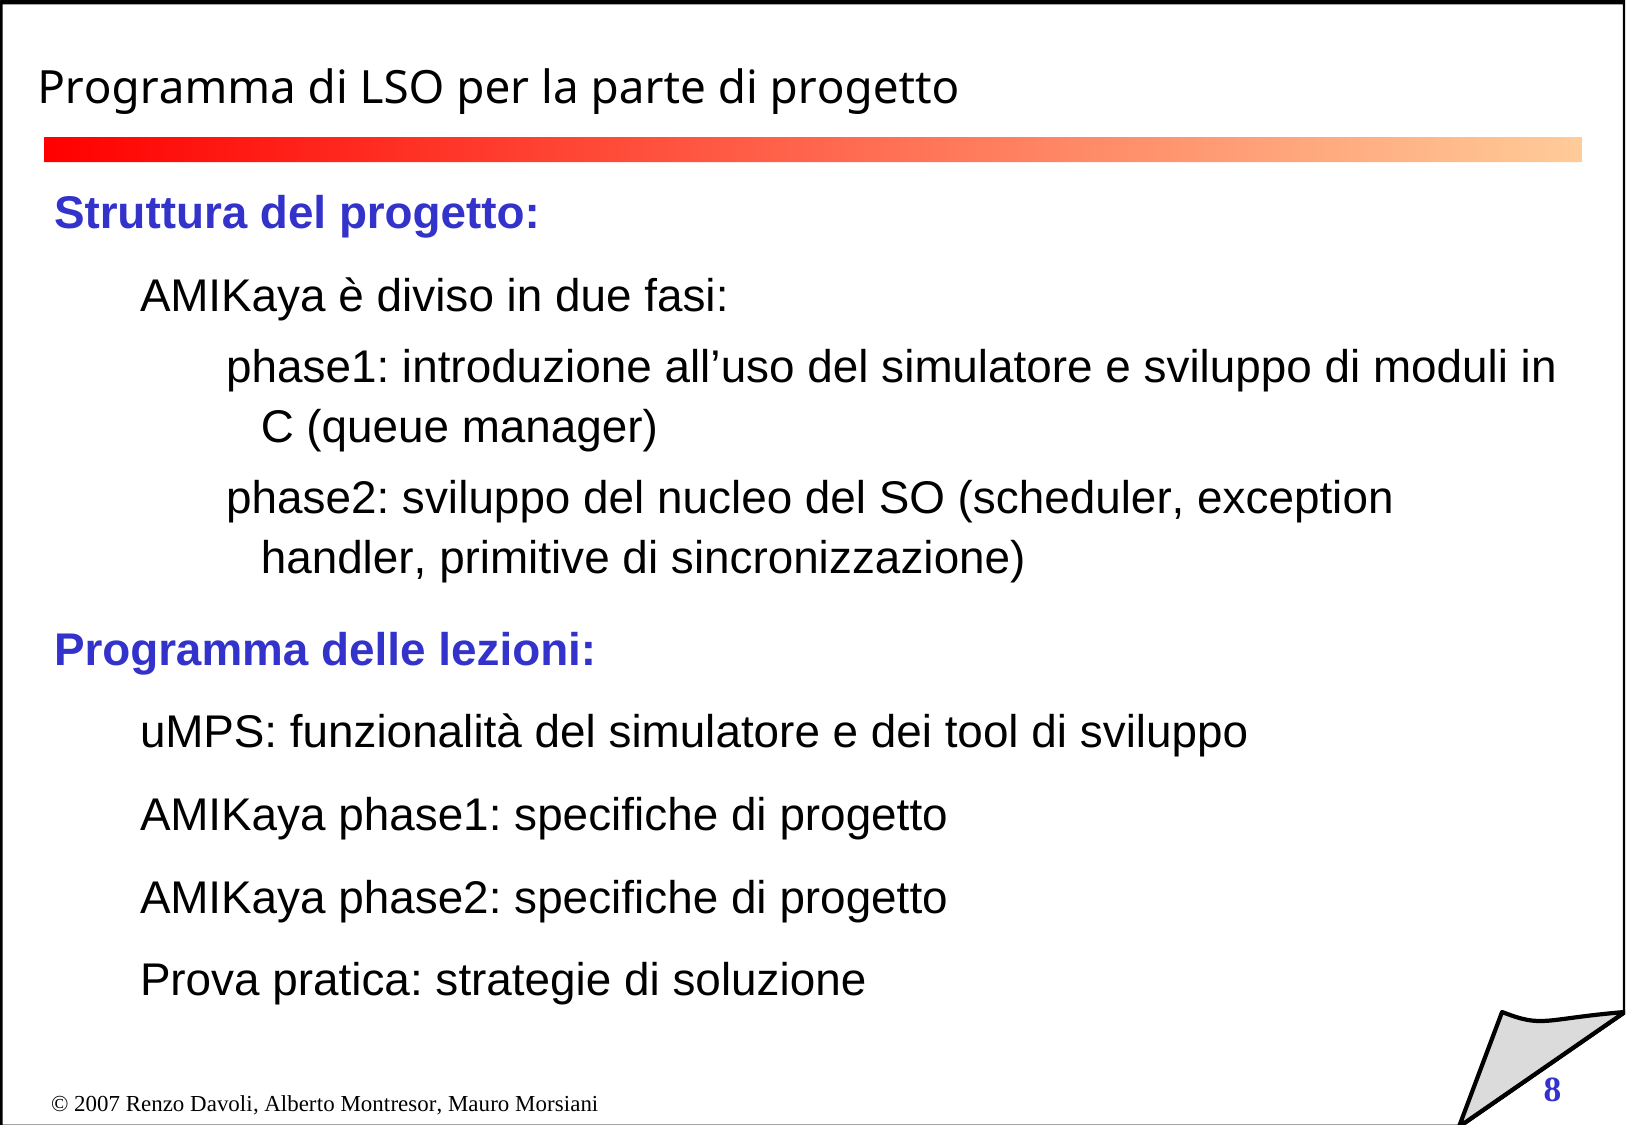

# Programma di LSO per la parte di progetto
Struttura del progetto:
AMIKaya è diviso in due fasi:
phase1: introduzione all’uso del simulatore e sviluppo di moduli in C (queue manager)
phase2: sviluppo del nucleo del SO (scheduler, exception handler, primitive di sincronizzazione)
Programma delle lezioni:
uMPS: funzionalità del simulatore e dei tool di sviluppo
AMIKaya phase1: specifiche di progetto
AMIKaya phase2: specifiche di progetto
Prova pratica: strategie di soluzione